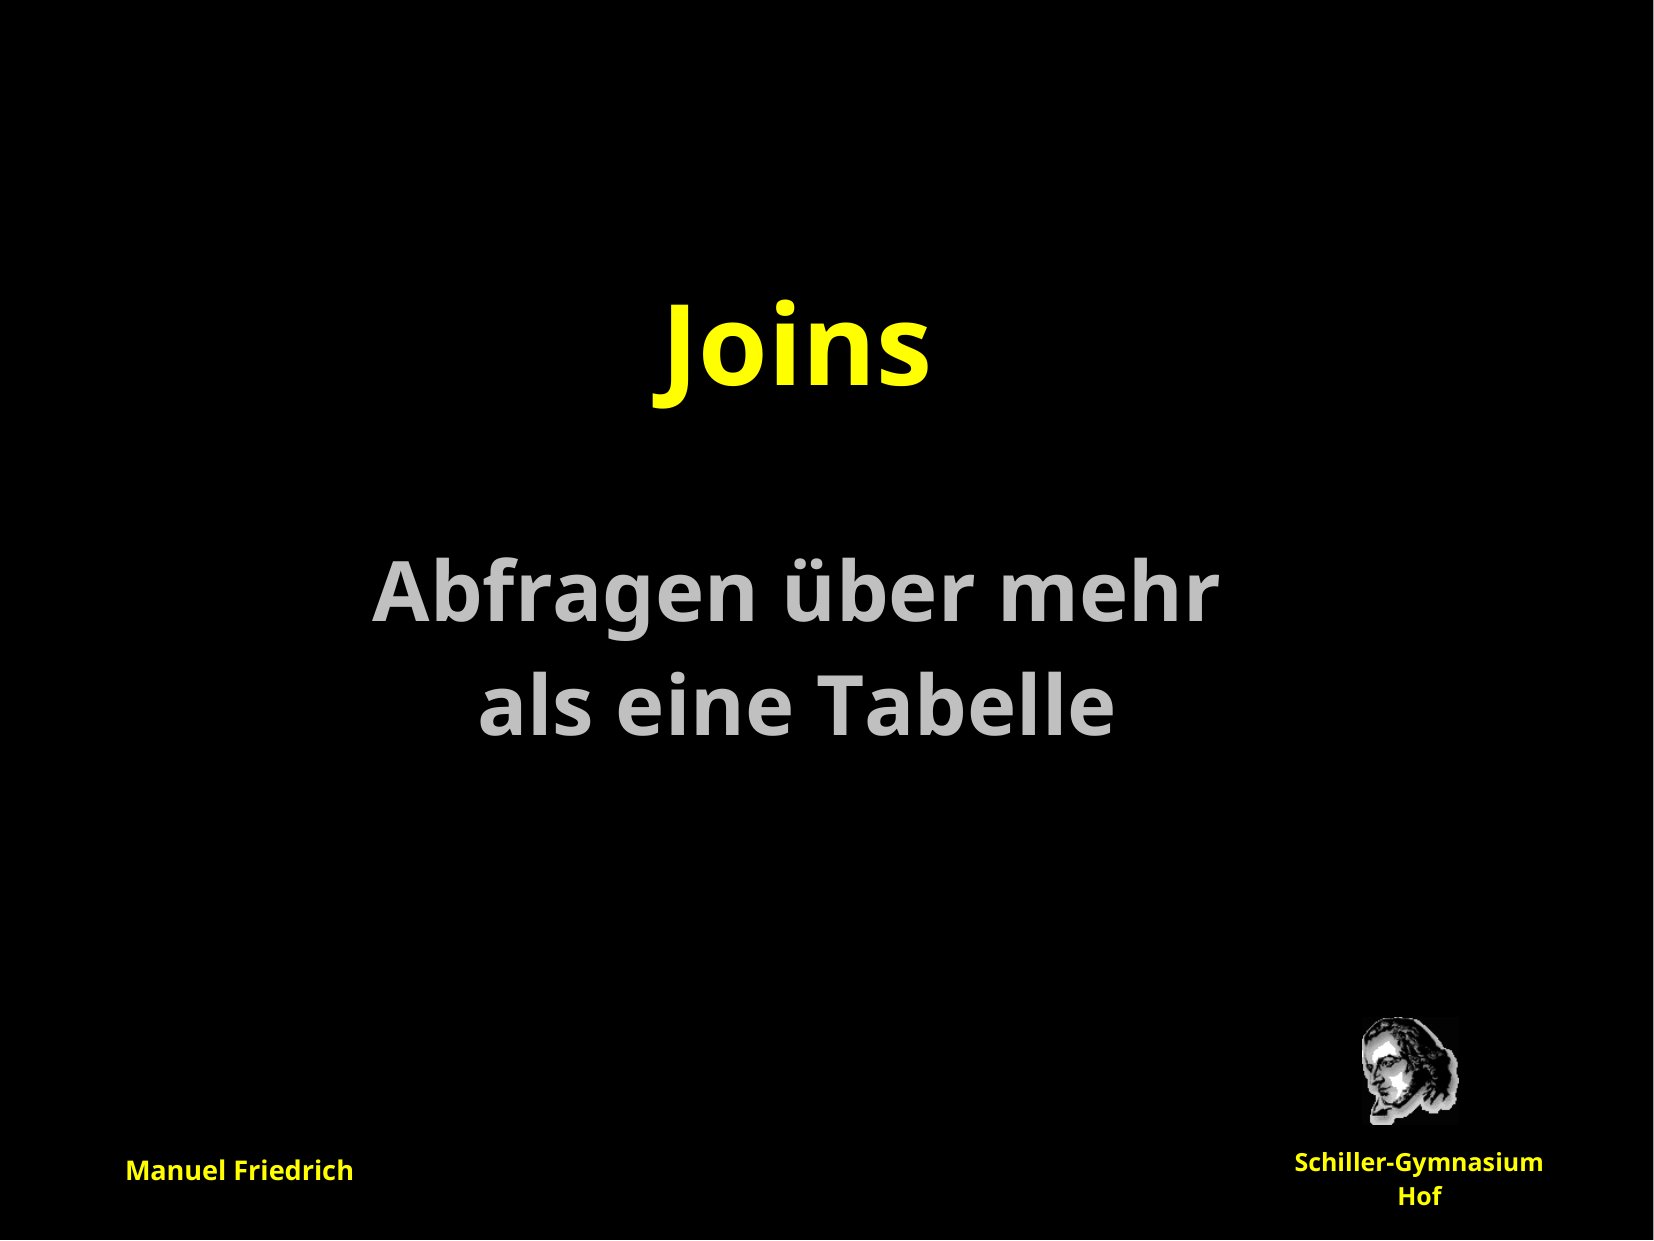

Joins
Abfragen über mehr
als eine Tabelle
Schiller-Gymnasium
Hof
Manuel Friedrich